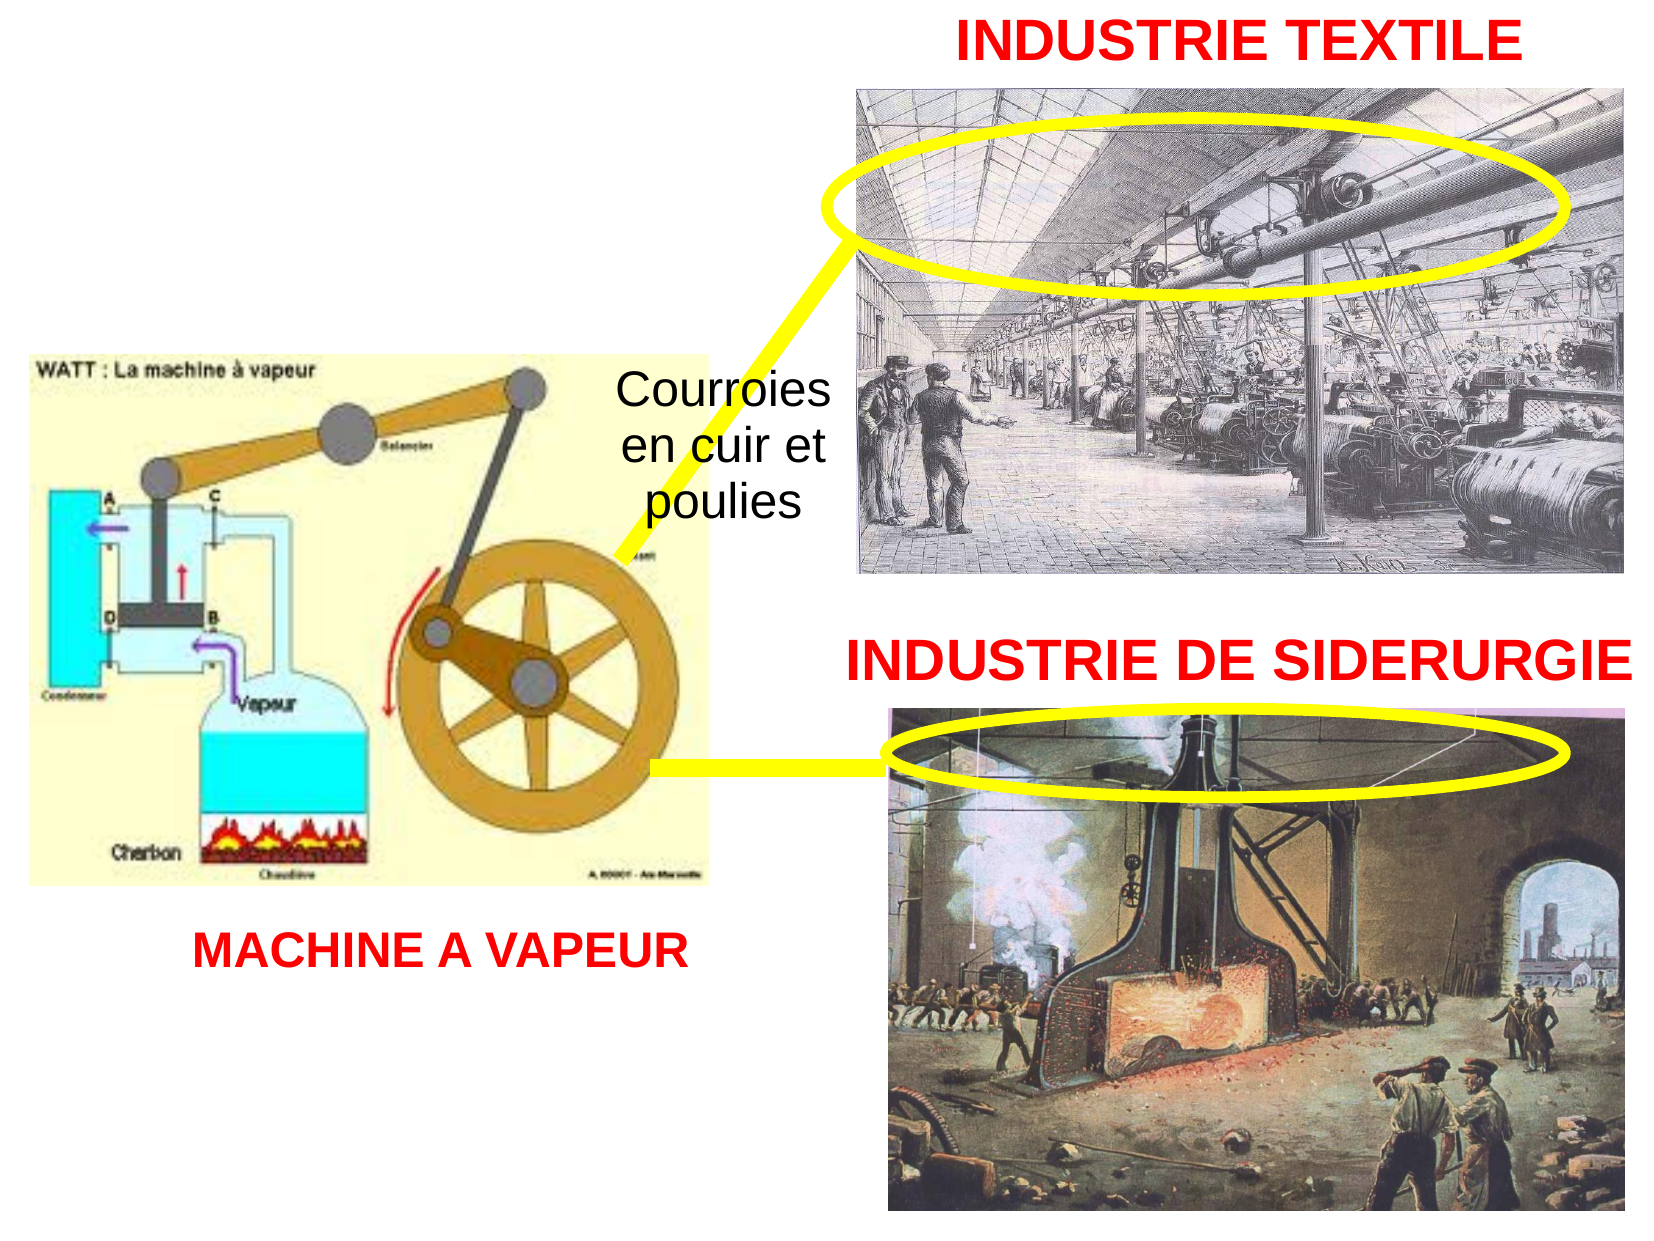

INDUSTRIE TEXTILE
Courroies en cuir et poulies
INDUSTRIE DE SIDERURGIE
MACHINE A VAPEUR